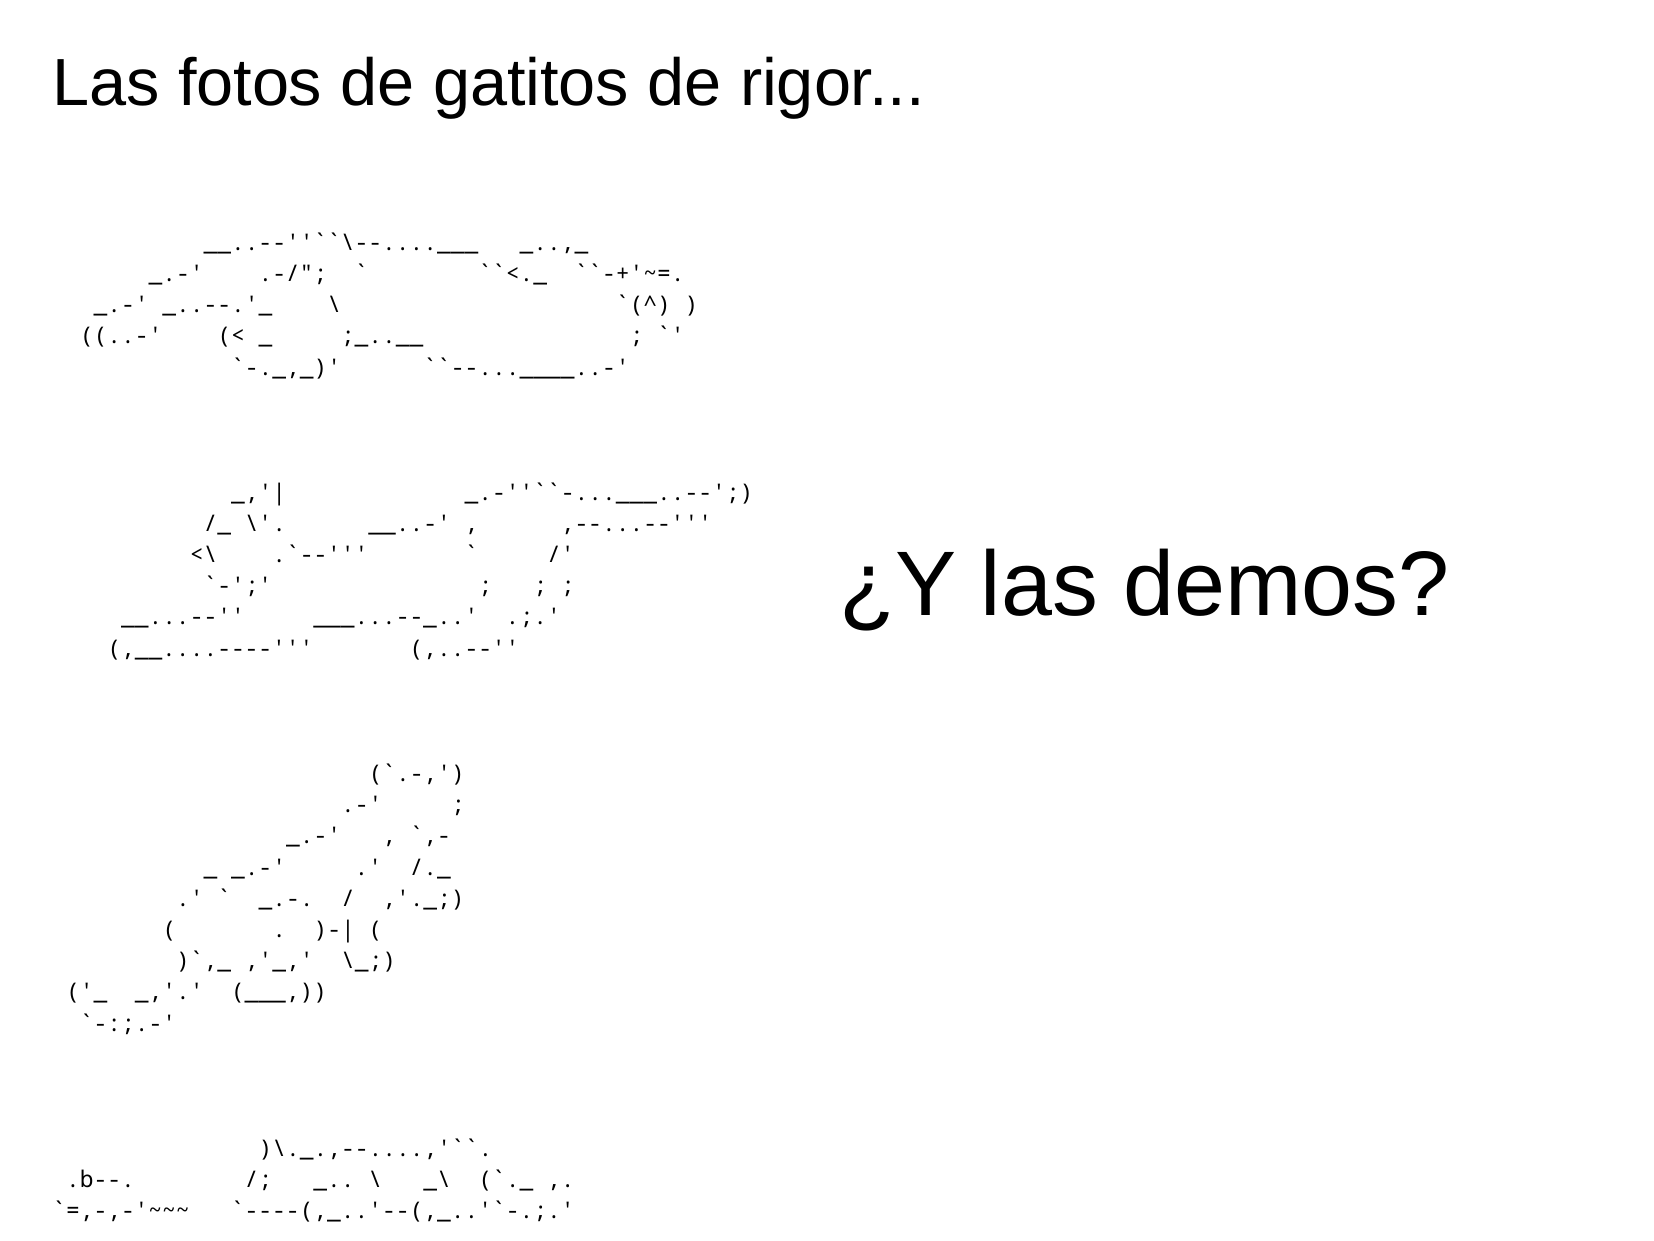

Las fotos de gatitos de rigor...
 __..--''``\--....___ _..,_
 _.-' .-/"; ` ``<._ ``-+'~=.
 _.-' _..--.'_ \ `(^) )
 ((..-' (< _ ;_..__ ; `'
 `-._,_)' ``--...____..-'
 _,'| _.-''``-...___..--';)
 /_ \'. __..-' , ,--...--'''
 <\ .`--''' ` /'
 `-';' ; ; ;
 __...--'' ___...--_..' .;.'
 (,__....----''' (,..--''
 (`.-,')
 .-' ;
 _.-' , `,-
 _ _.-' .' /._
 .' ` _.-. / ,'._;)
 ( . )-| (
 )`,_ ,'_,' \_;)
 ('_ _,'.' (___,))
 `-:;.-'
 )\._.,--....,'``.
 .b--. /; _.. \ _\ (`._ ,.
`=,-,-'~~~ `----(,_..'--(,_..'`-.;.'
¿Y las demos?